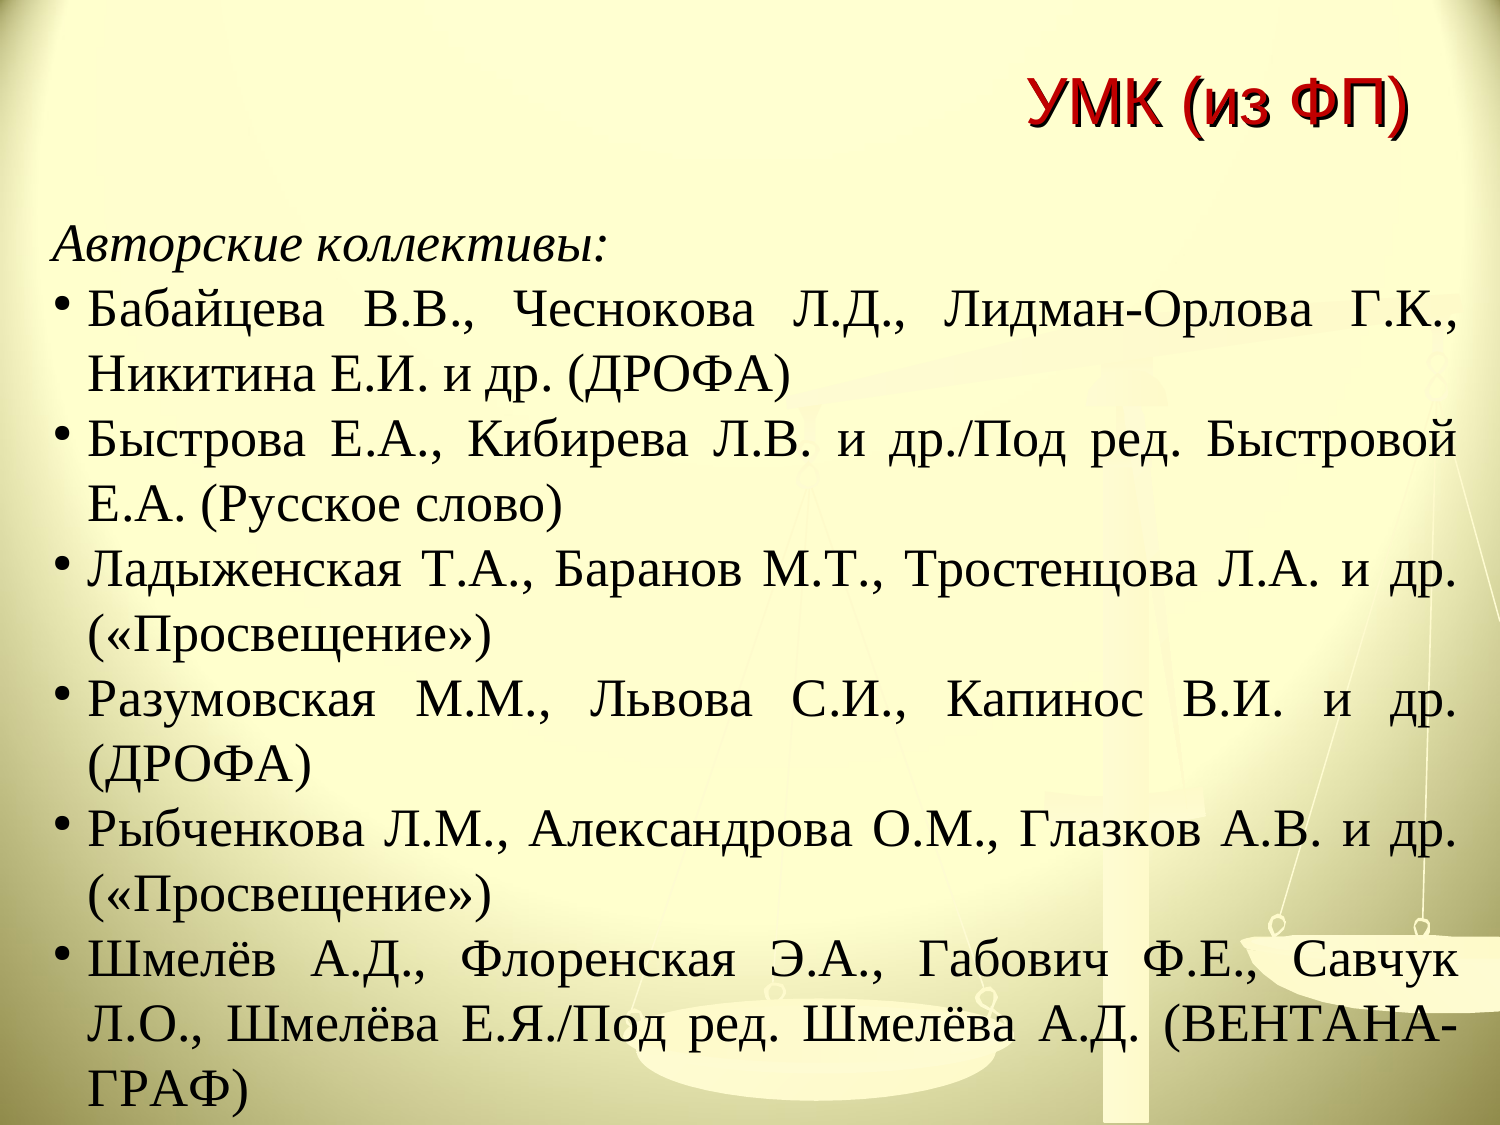

# УМК (из ФП)
Авторские коллективы:
Бабайцева В.В., Чеснокова Л.Д., Лидман-Орлова Г.К., Никитина Е.И. и др. (ДРОФА)
Быстрова Е.А., Кибирева Л.В. и др./Под ред. Быстровой Е.А. (Русское слово)
Ладыженская Т.А., Баранов М.Т., Тростенцова Л.А. и др. («Просвещение»)
Разумовская М.М., Львова С.И., Капинос В.И. и др. (ДРОФА)
Рыбченкова Л.М., Александрова О.М., Глазков А.В. и др. («Просвещение»)
Шмелёв А.Д., Флоренская Э.А., Габович Ф.Е., Савчук Л.О., Шмелёва Е.Я./Под ред. Шмелёва А.Д. (ВЕНТАНА-ГРАФ)